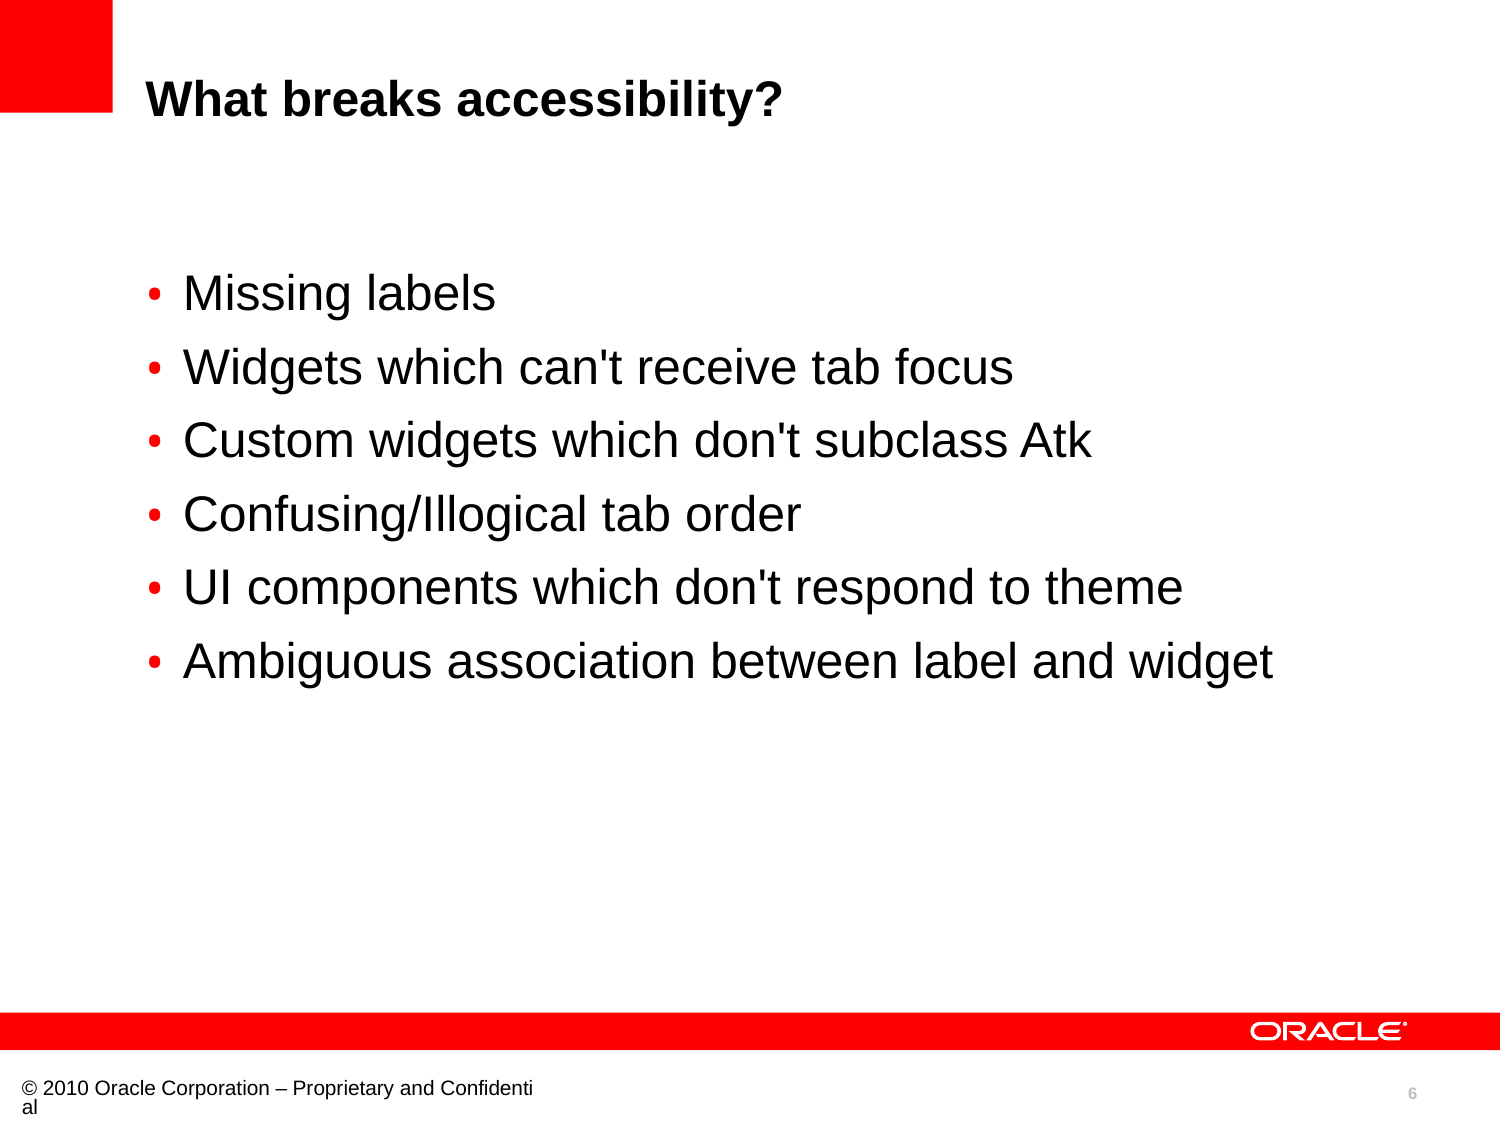

# What breaks accessibility?
Missing labels
Widgets which can't receive tab focus
Custom widgets which don't subclass Atk
Confusing/Illogical tab order
UI components which don't respond to theme
Ambiguous association between label and widget
© 2010 Oracle Corporation – Proprietary and Confidential